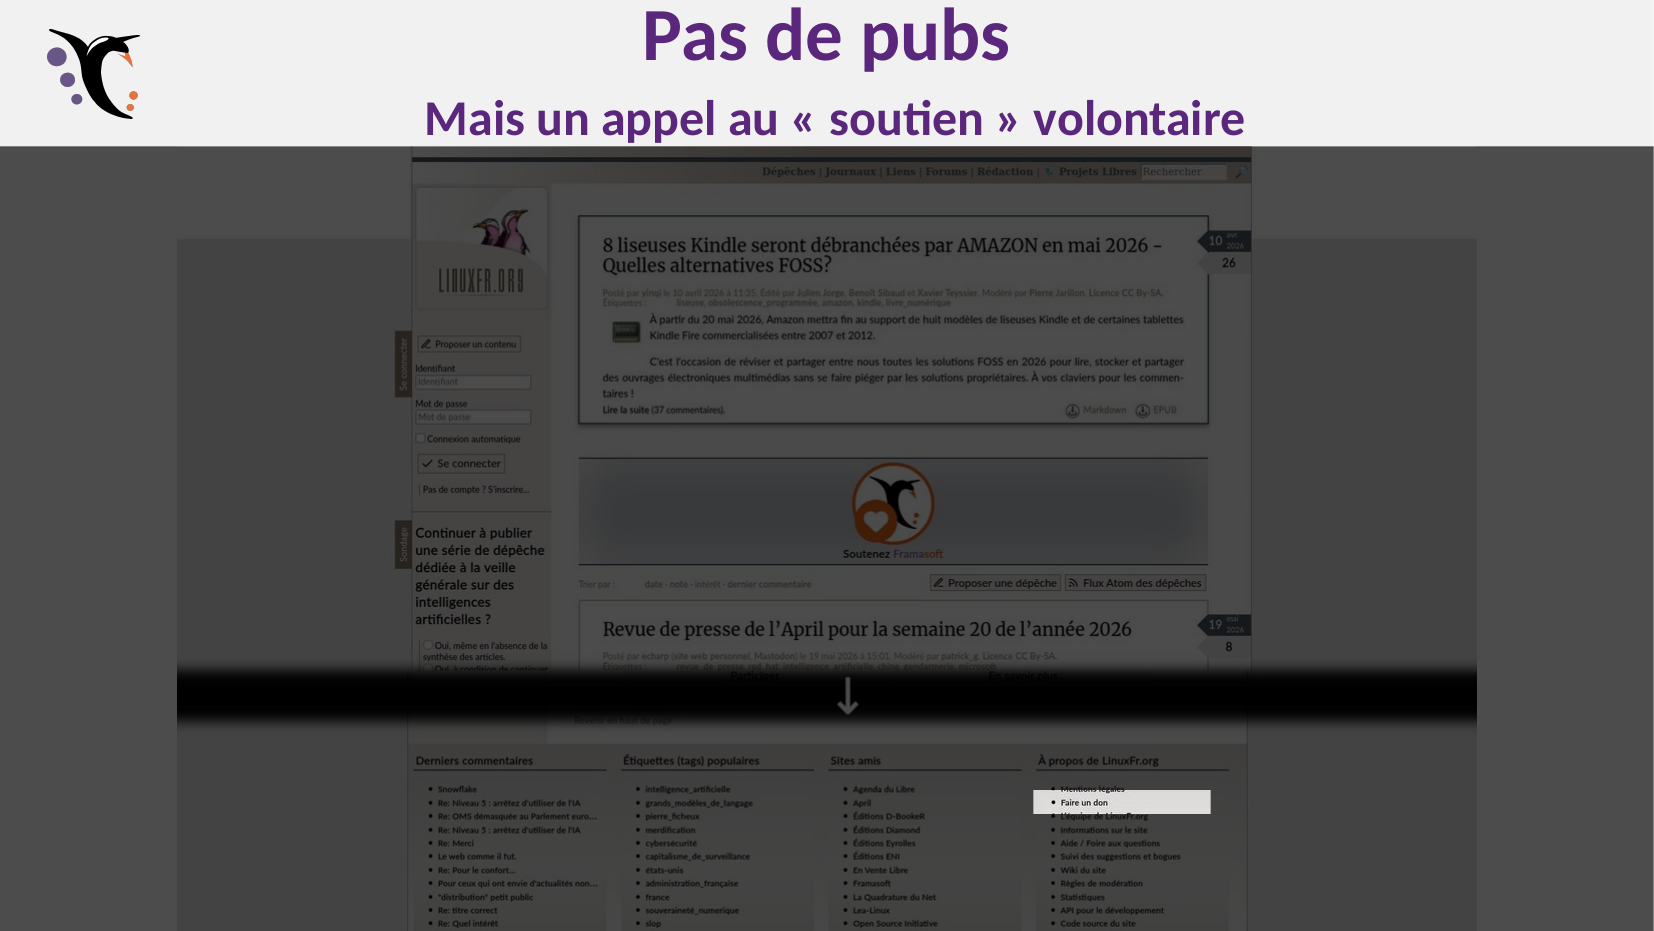

# Pas de pubs  Mais un appel au « soutien » volontaire